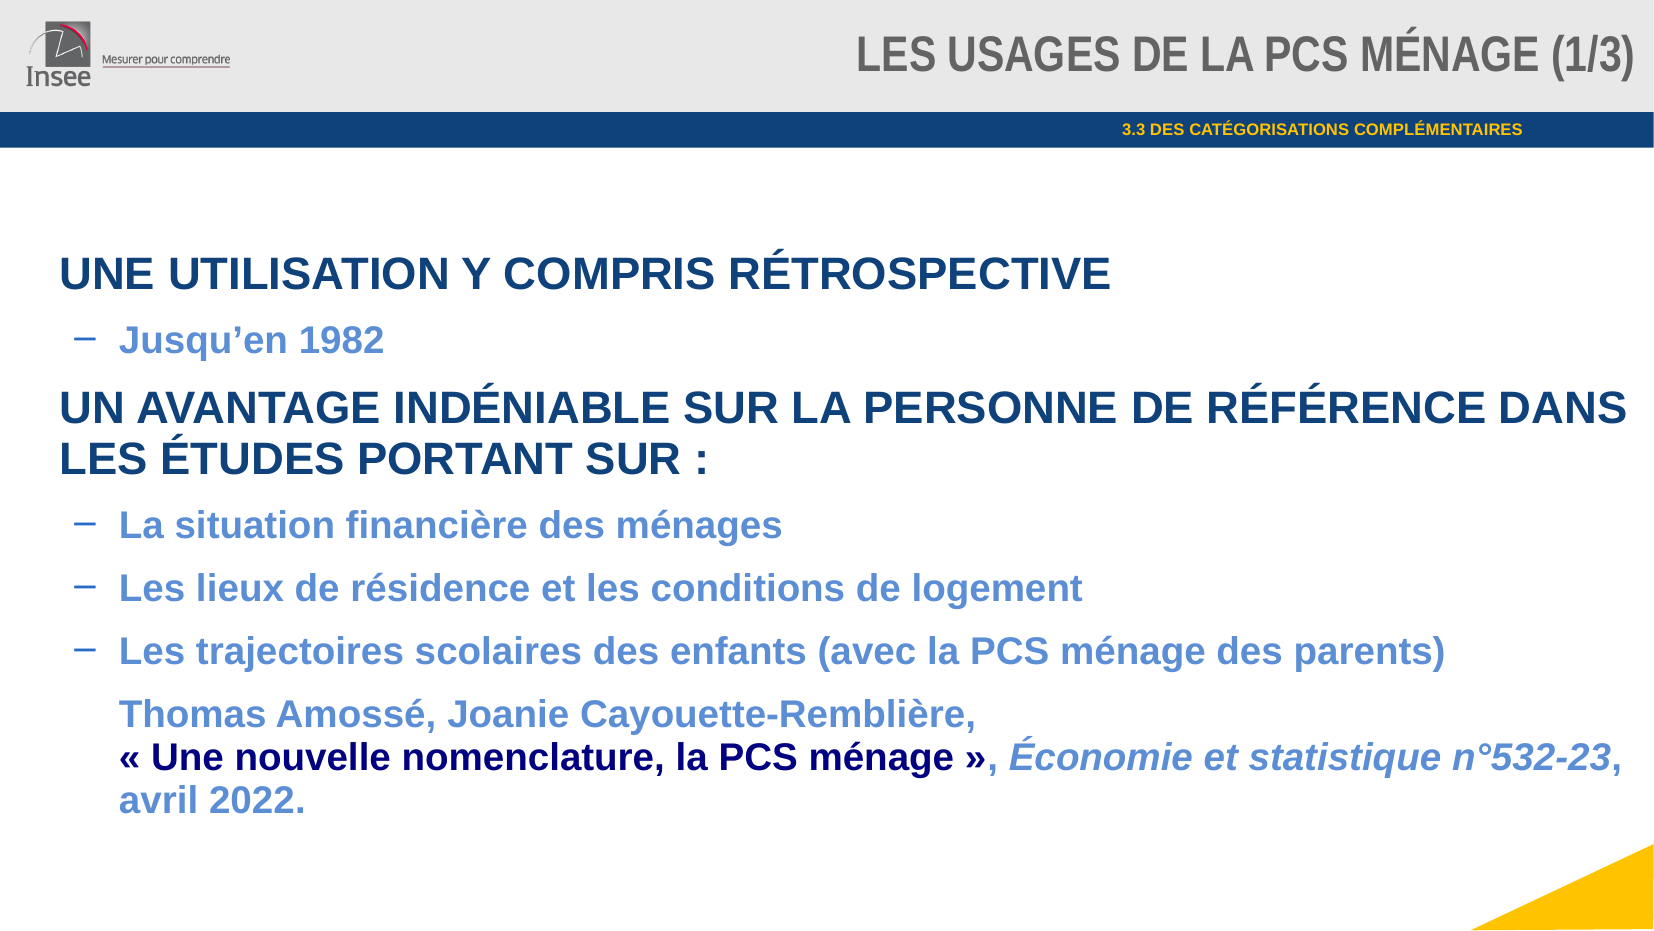

# Les usages de la PCS ménage (1/3)
3.3 des catégorisations complémentaires
Une utilisation y compris rétrospective
Jusqu’en 1982
Un avantage indéniable sur la personne de référence dans les études portant sur :
La situation financière des ménages
Les lieux de résidence et les conditions de logement
Les trajectoires scolaires des enfants (avec la PCS ménage des parents)
Thomas Amossé, Joanie Cayouette-Remblière, « Une nouvelle nomenclature, la PCS ménage », Économie et statistique n°532-23, avril 2022.